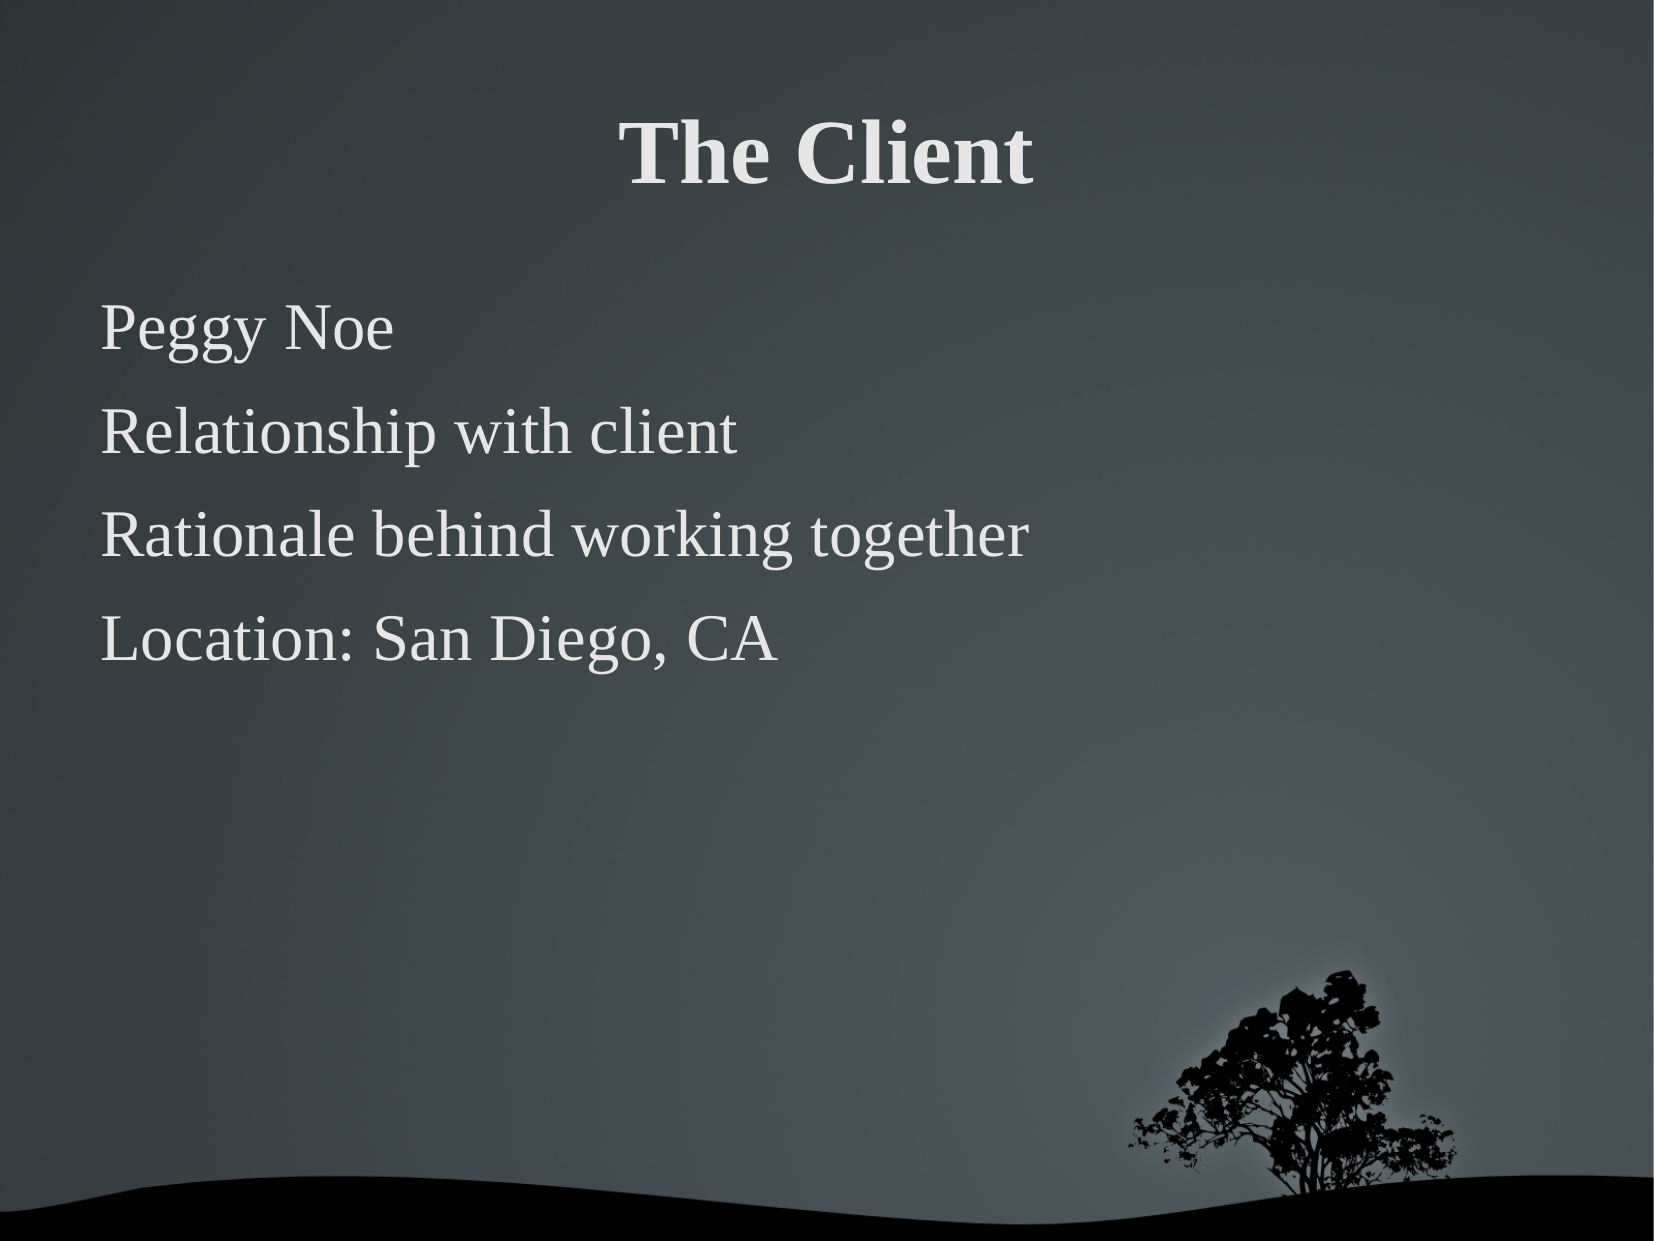

# The Client
Peggy Noe
Relationship with client
Rationale behind working together
Location: San Diego, CA